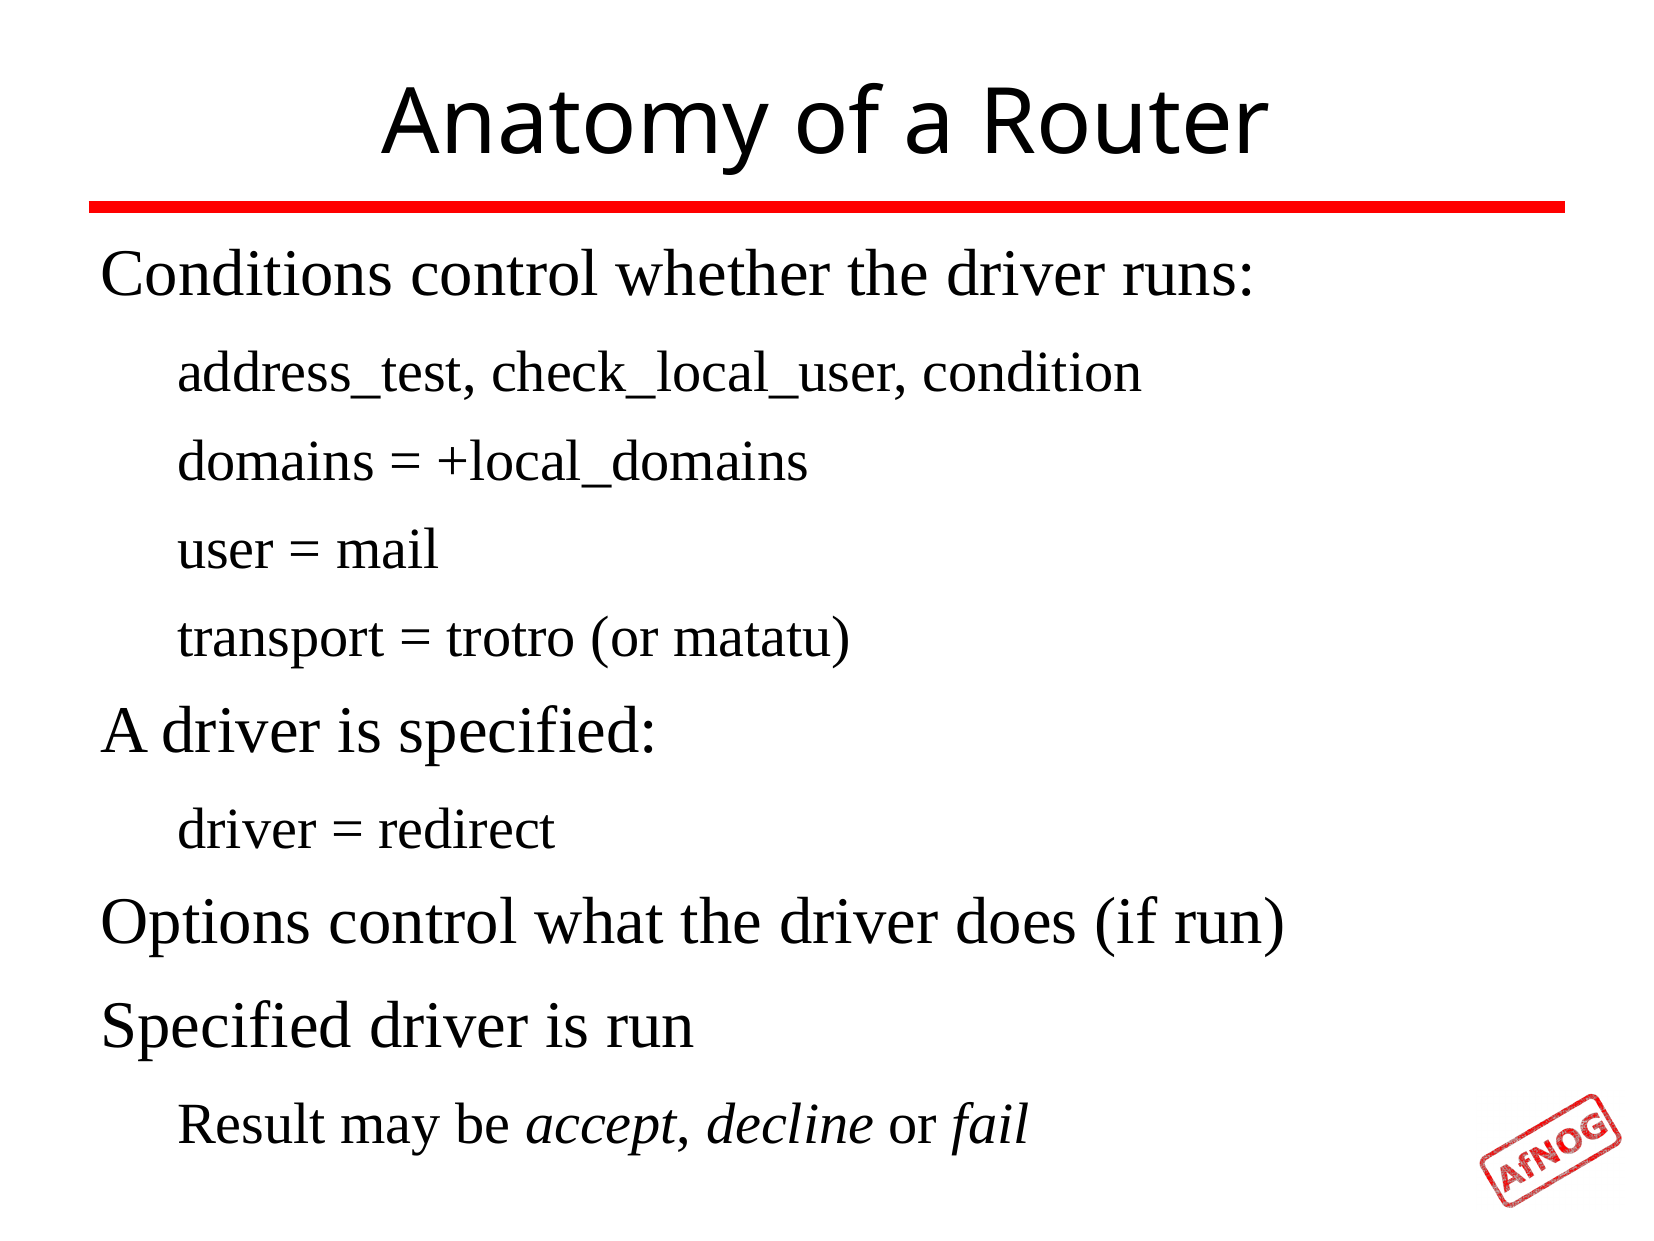

# Anatomy of a Router
Conditions control whether the driver runs:
address_test, check_local_user, condition
domains = +local_domains
user = mail
transport = trotro (or matatu)
A driver is specified:
driver = redirect
Options control what the driver does (if run)
Specified driver is run
Result may be accept, decline or fail